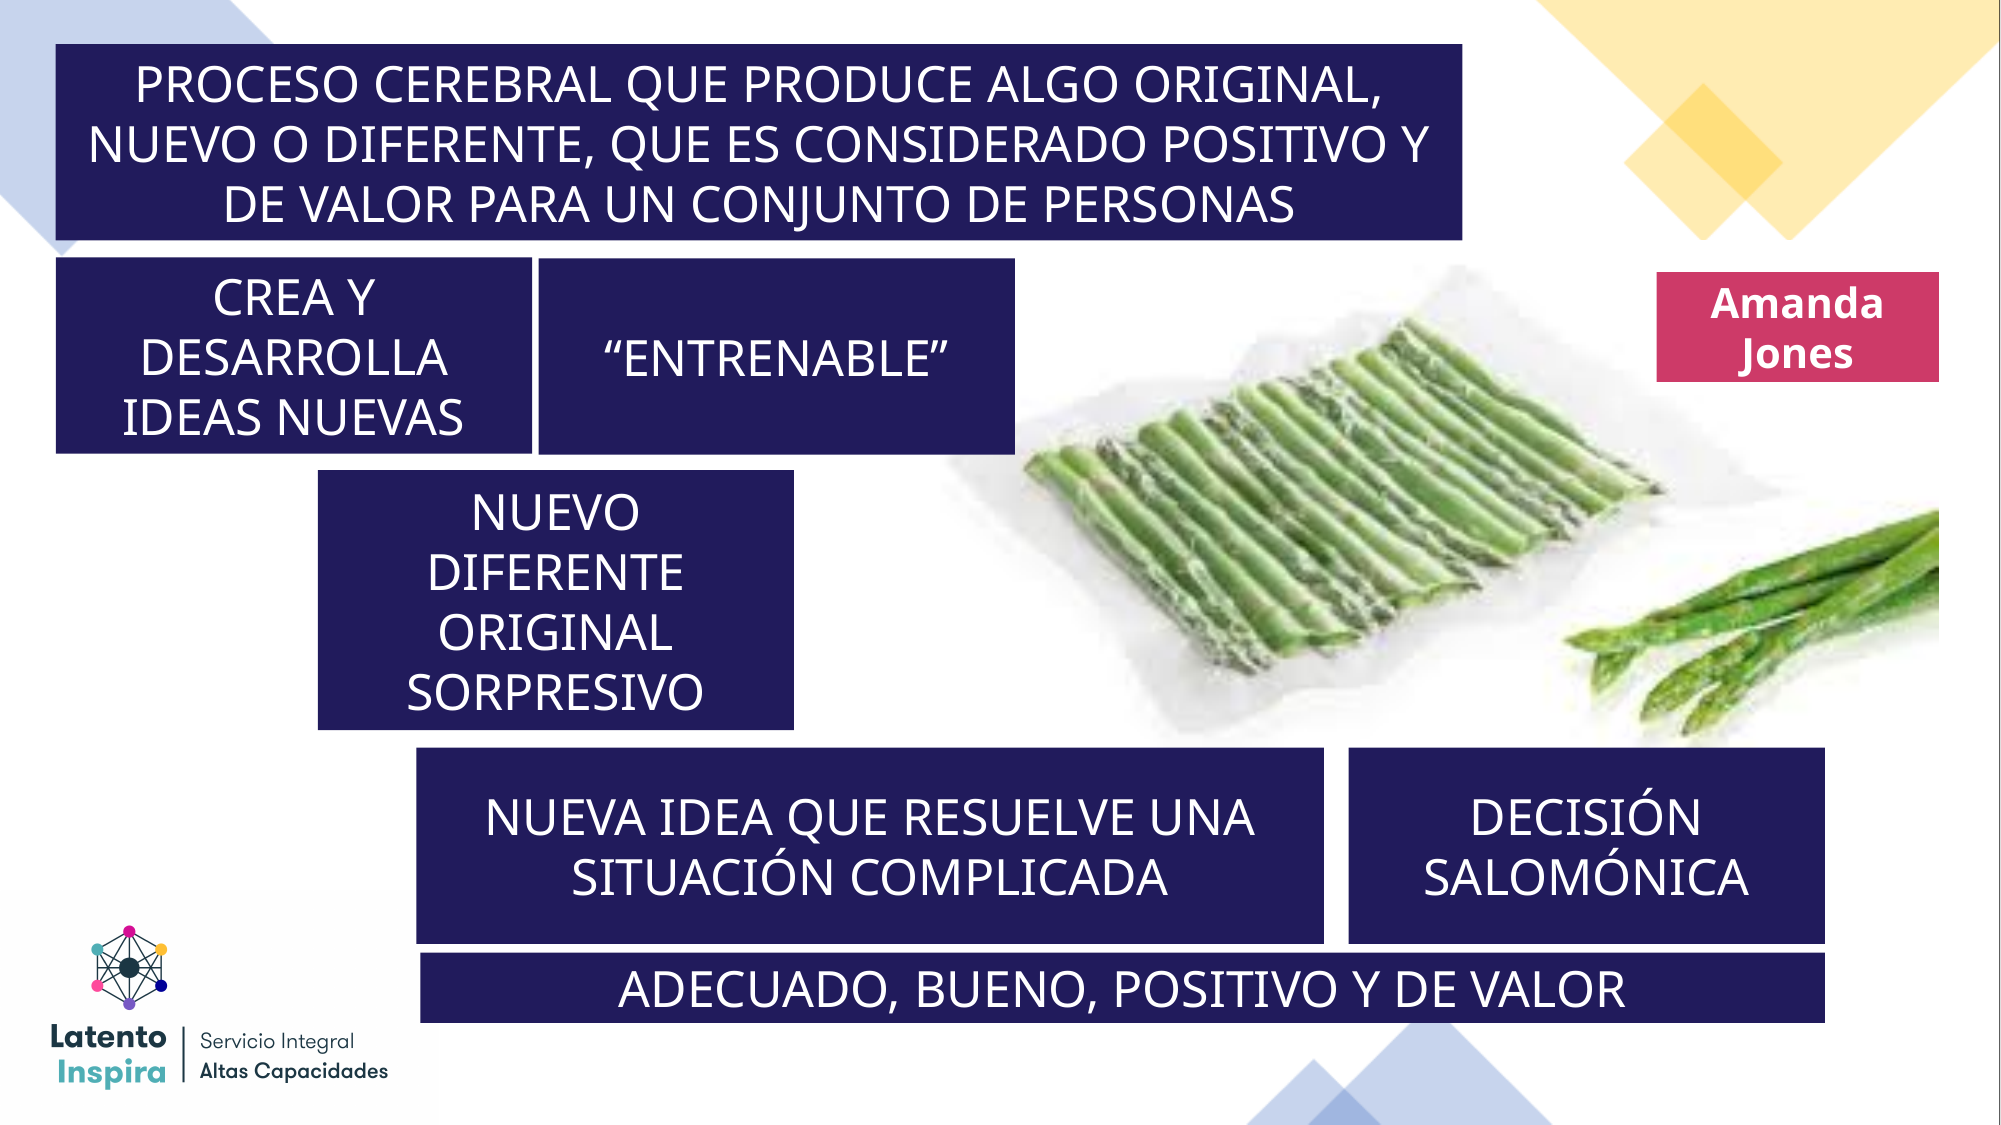

PROCESO CEREBRAL QUE PRODUCE ALGO ORIGINAL, NUEVO O DIFERENTE, QUE ES CONSIDERADO POSITIVO Y DE VALOR PARA UN CONJUNTO DE PERSONAS
CREA Y DESARROLLA IDEAS NUEVAS
“ENTRENABLE”
Amanda Jones
NUEVO
DIFERENTE
ORIGINAL
SORPRESIVO
NUEVA IDEA QUE RESUELVE UNA SITUACIÓN COMPLICADA
DECISIÓN
SALOMÓNICA
ADECUADO, BUENO, POSITIVO Y DE VALOR